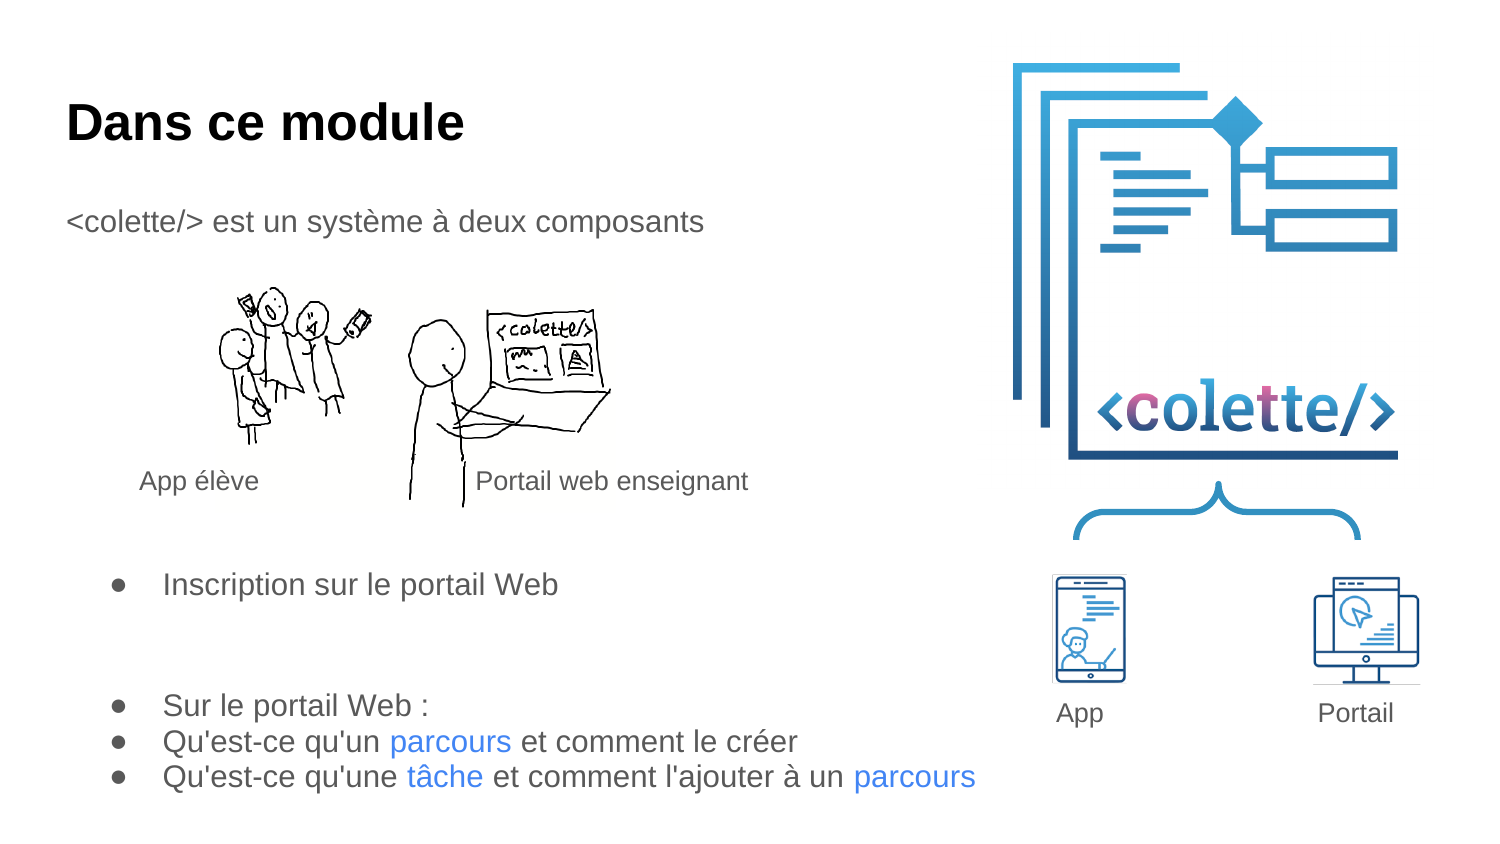

# Dans ce module
<colette/> est un système à deux composants
Inscription sur le portail Web
Sur le portail Web :
Qu'est-ce qu'un parcours et comment le créer
Qu'est-ce qu'une tâche et comment l'ajouter à un parcours
App élève
Portail web enseignant
App
Portail